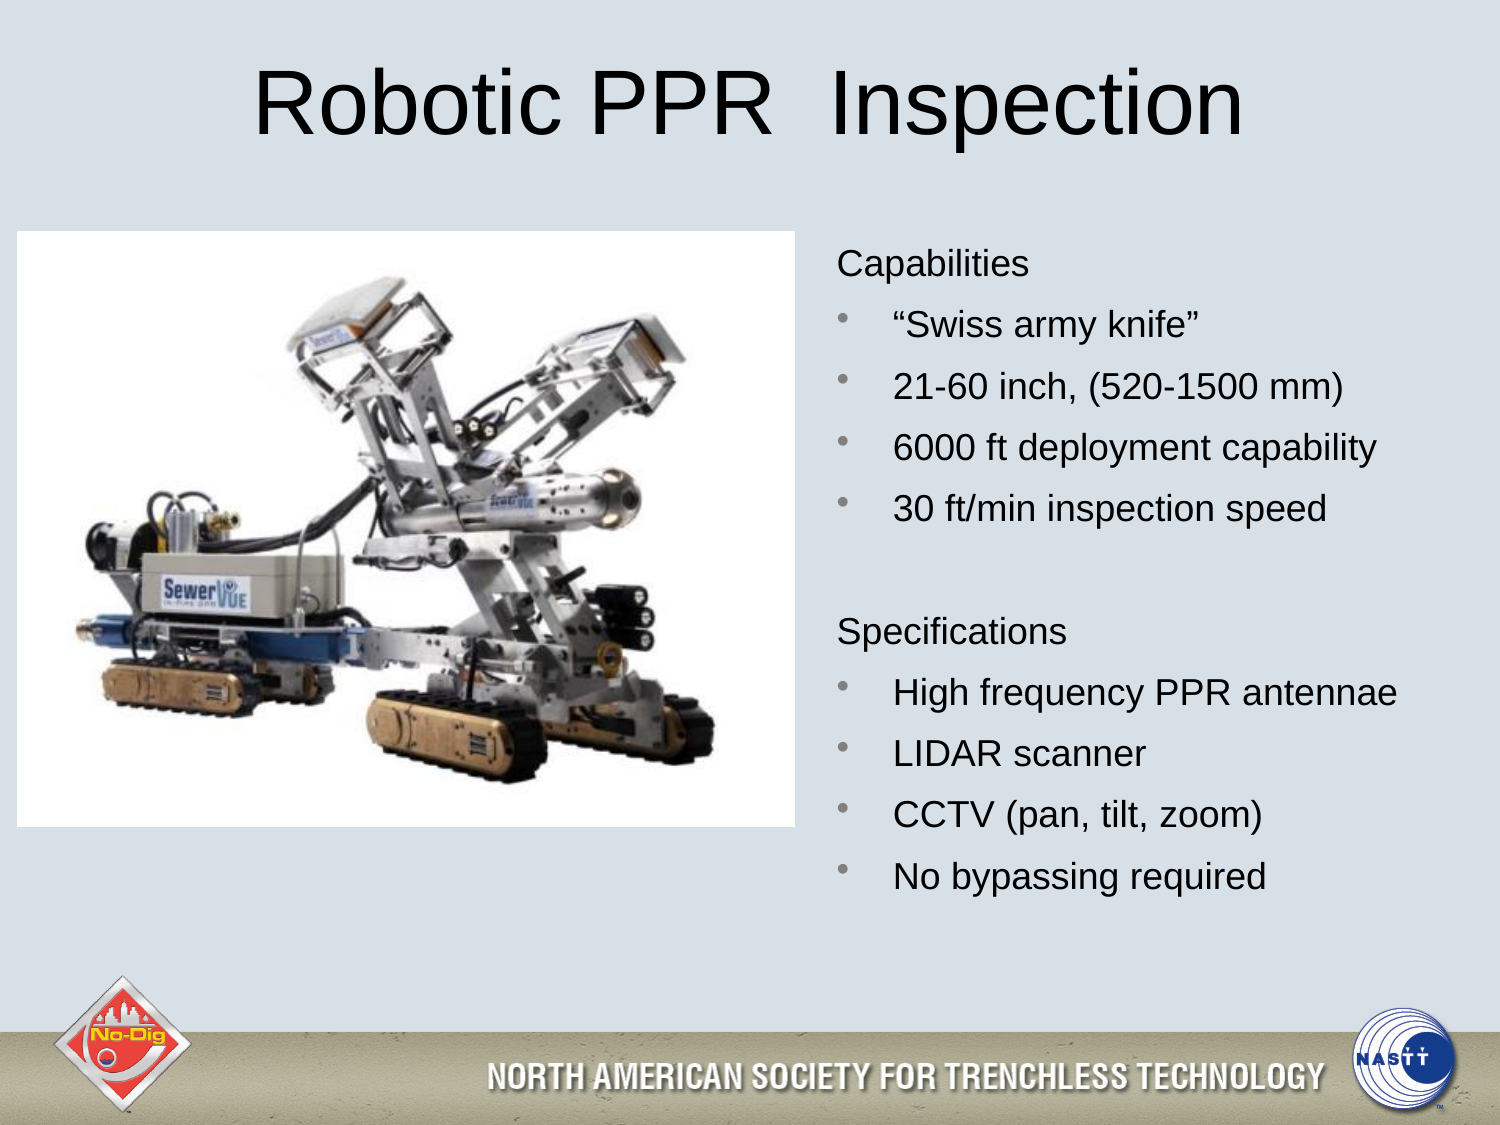

Robotic PPR Inspection
Capabilities
“Swiss army knife”
21-60 inch, (520-1500 mm)
6000 ft deployment capability
30 ft/min inspection speed
Specifications
High frequency PPR antennae
LIDAR scanner
CCTV (pan, tilt, zoom)
No bypassing required